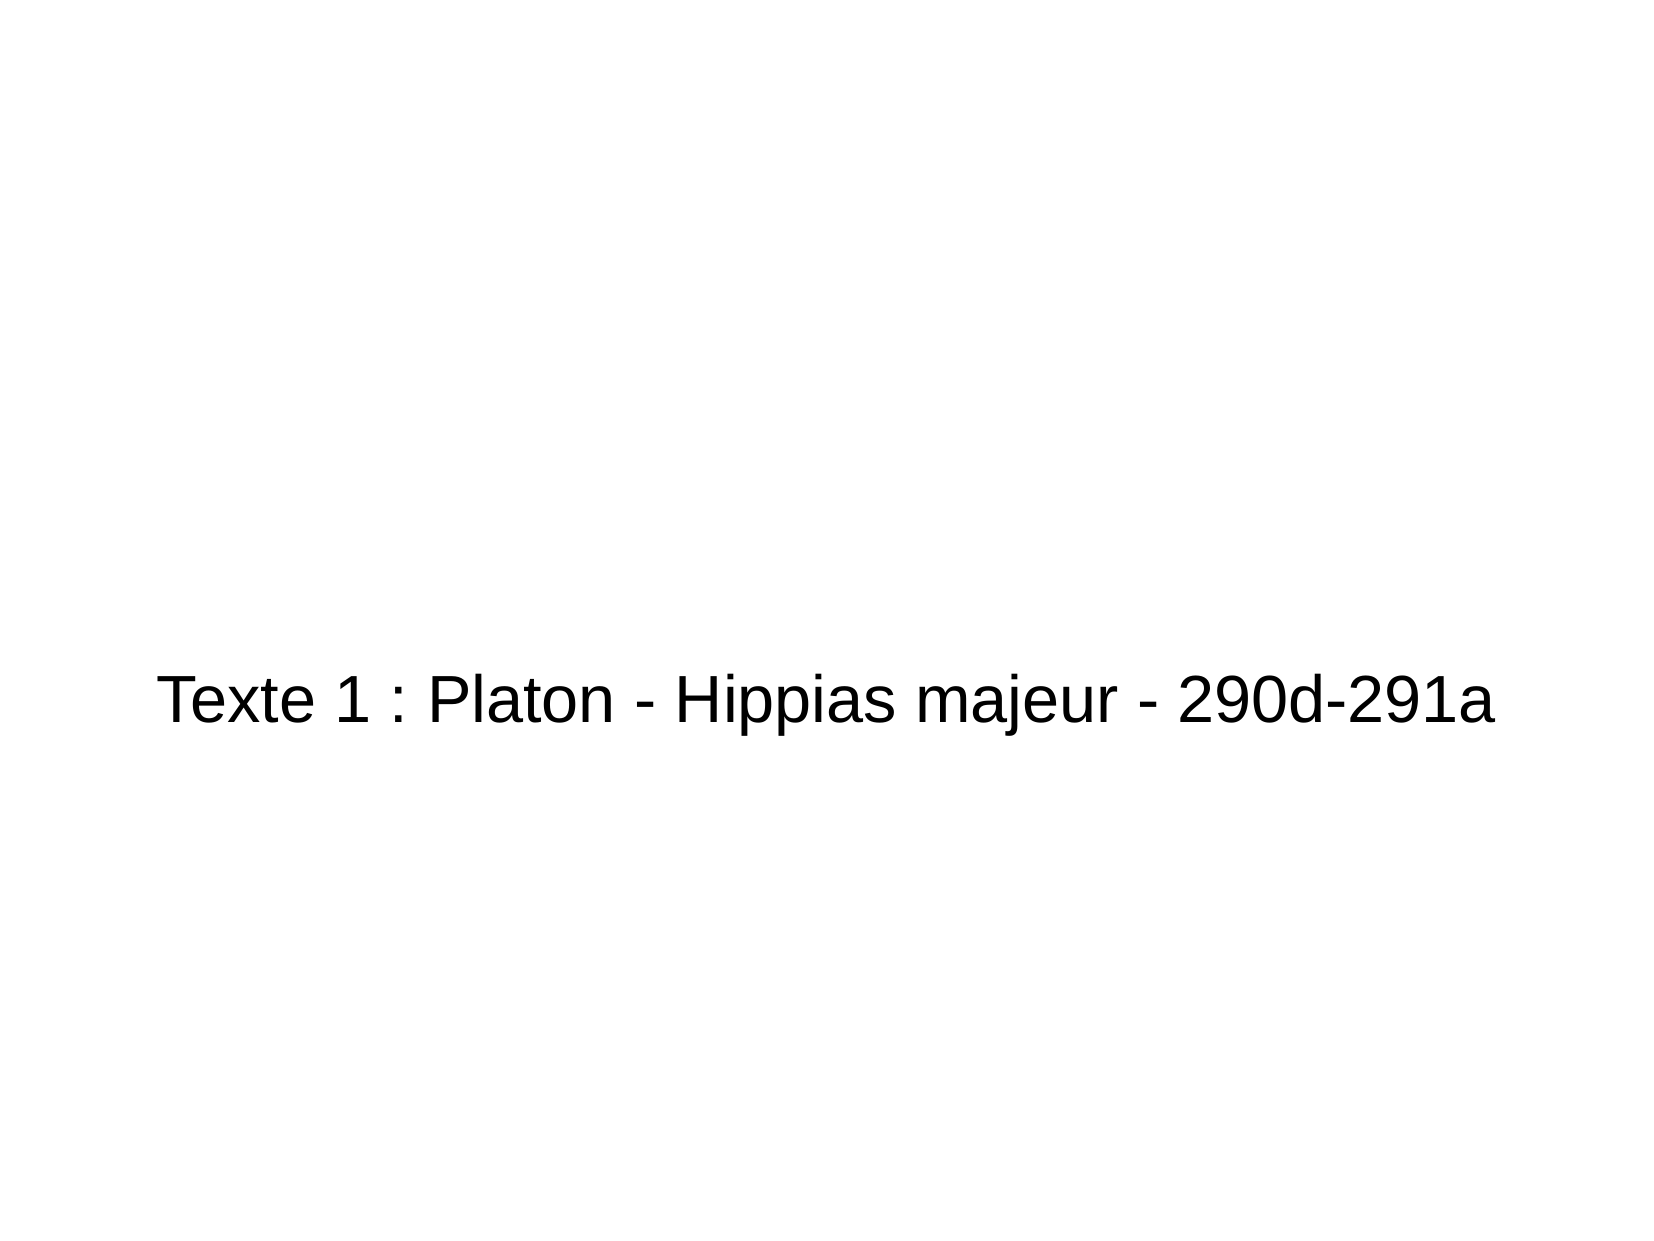

# Texte 1 : Platon - Hippias majeur - 290d-291a